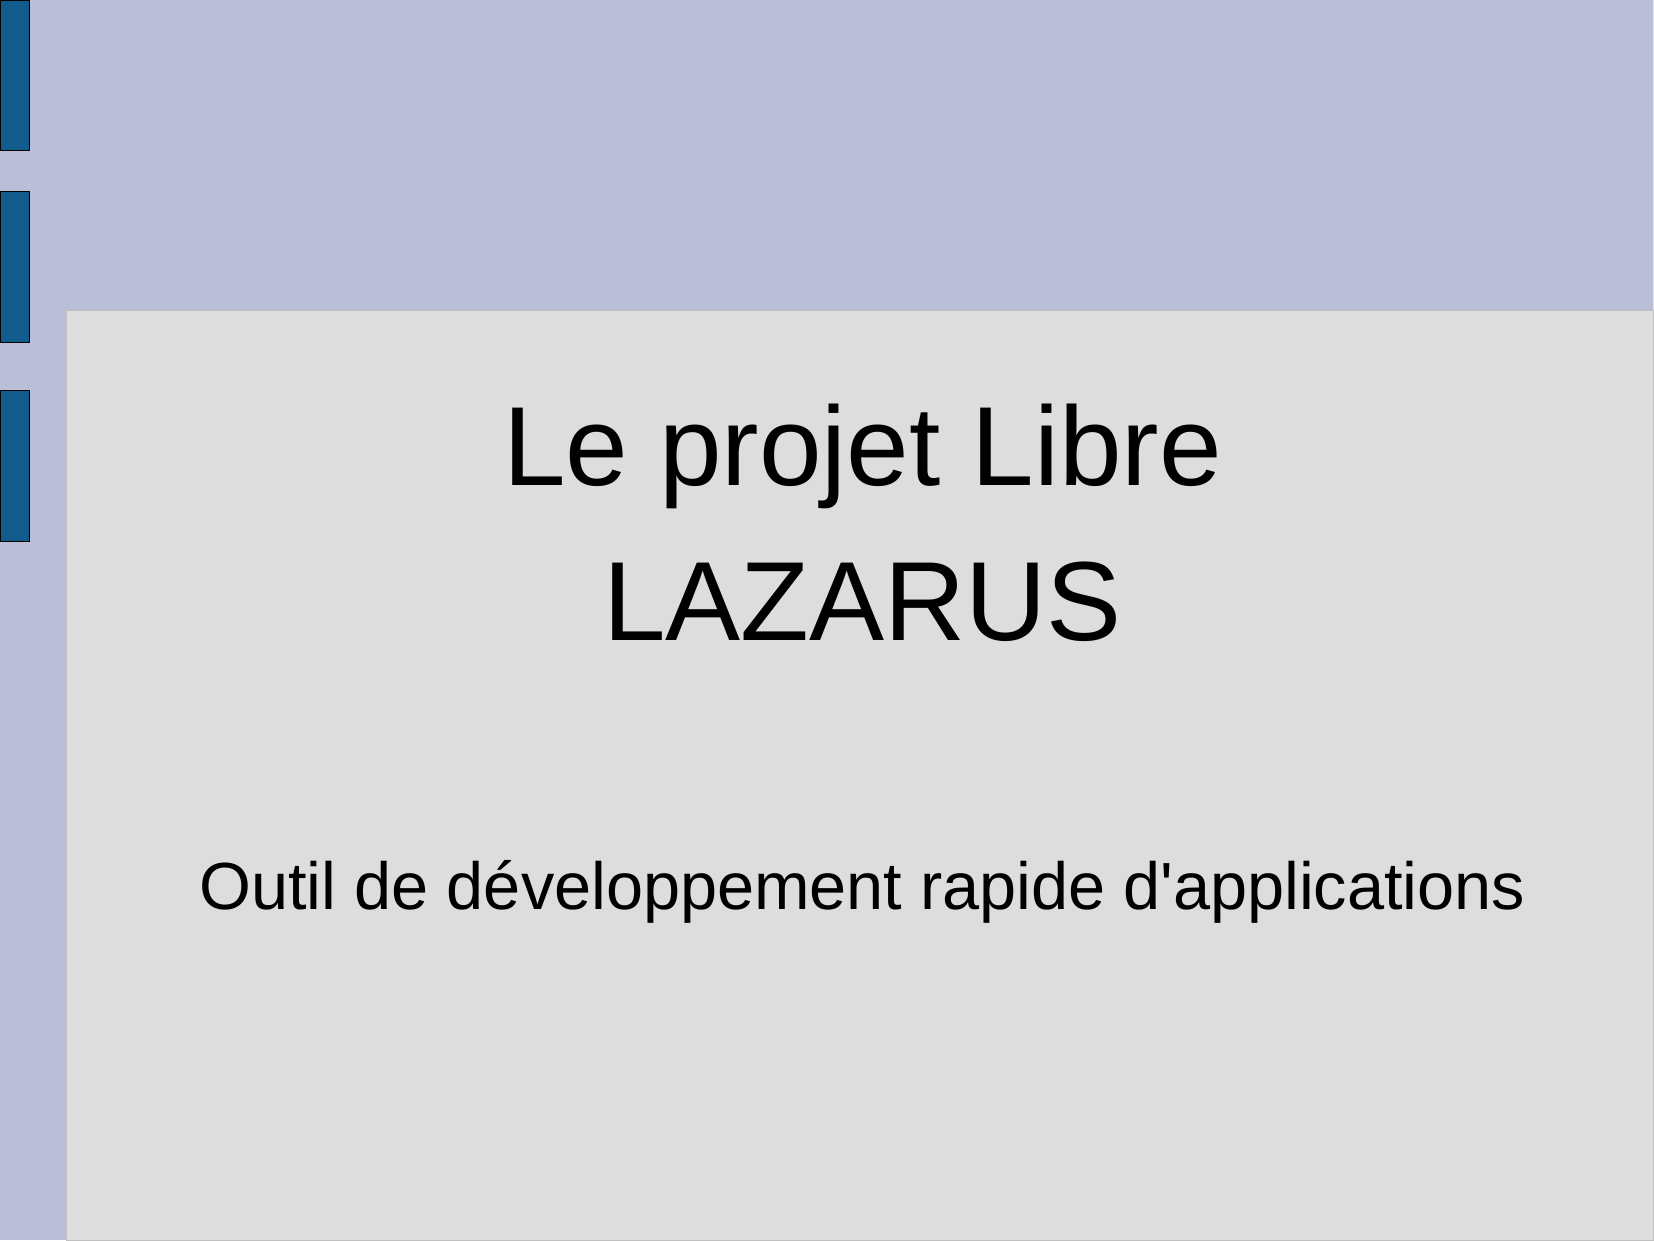

# Le projet Libre
LAZARUS
Outil de développement rapide d'applications